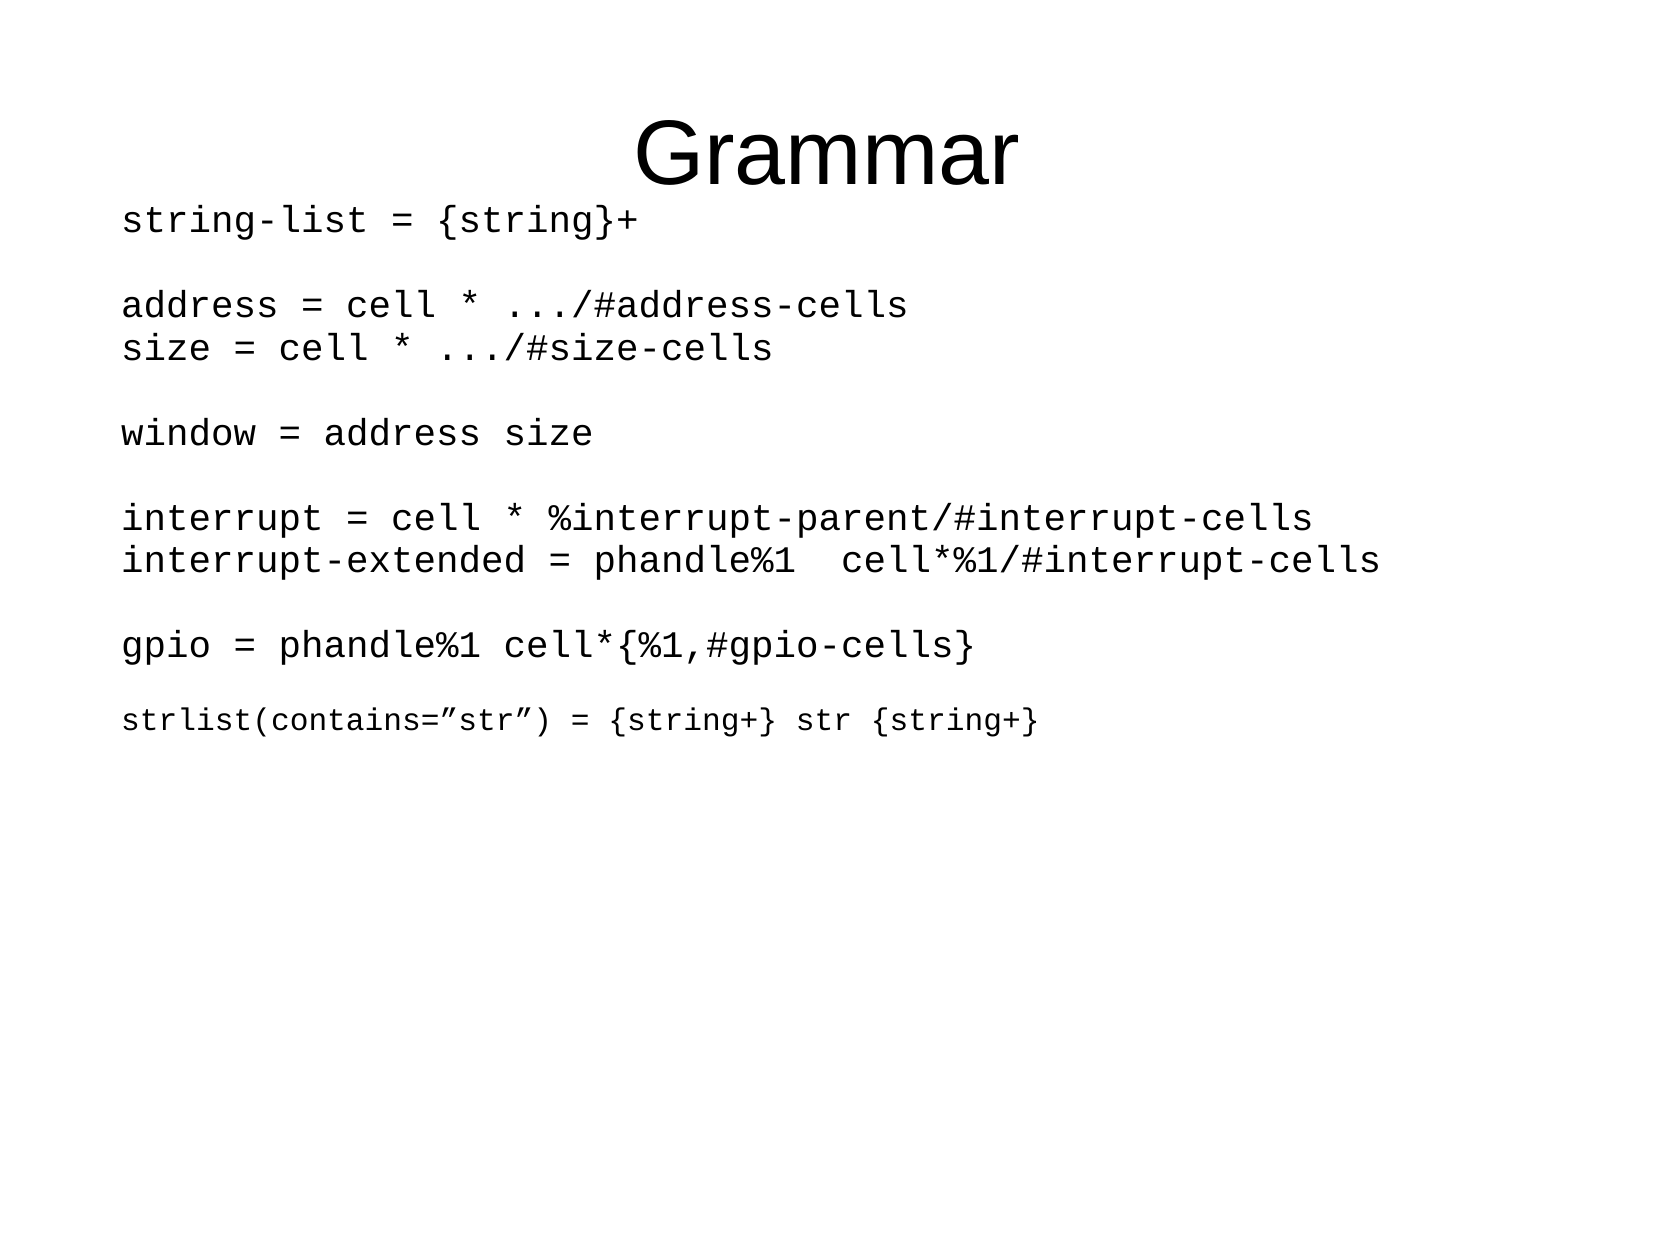

# Grammar
string-list = {string}+
address = cell * .../#address-cells
size = cell * .../#size-cells
window = address size
interrupt = cell * %interrupt-parent/#interrupt-cells
interrupt-extended = phandle%1 cell*%1/#interrupt-cells
gpio = phandle%1 cell*{%1,#gpio-cells}
strlist(contains=”str”) = {string+} str {string+}